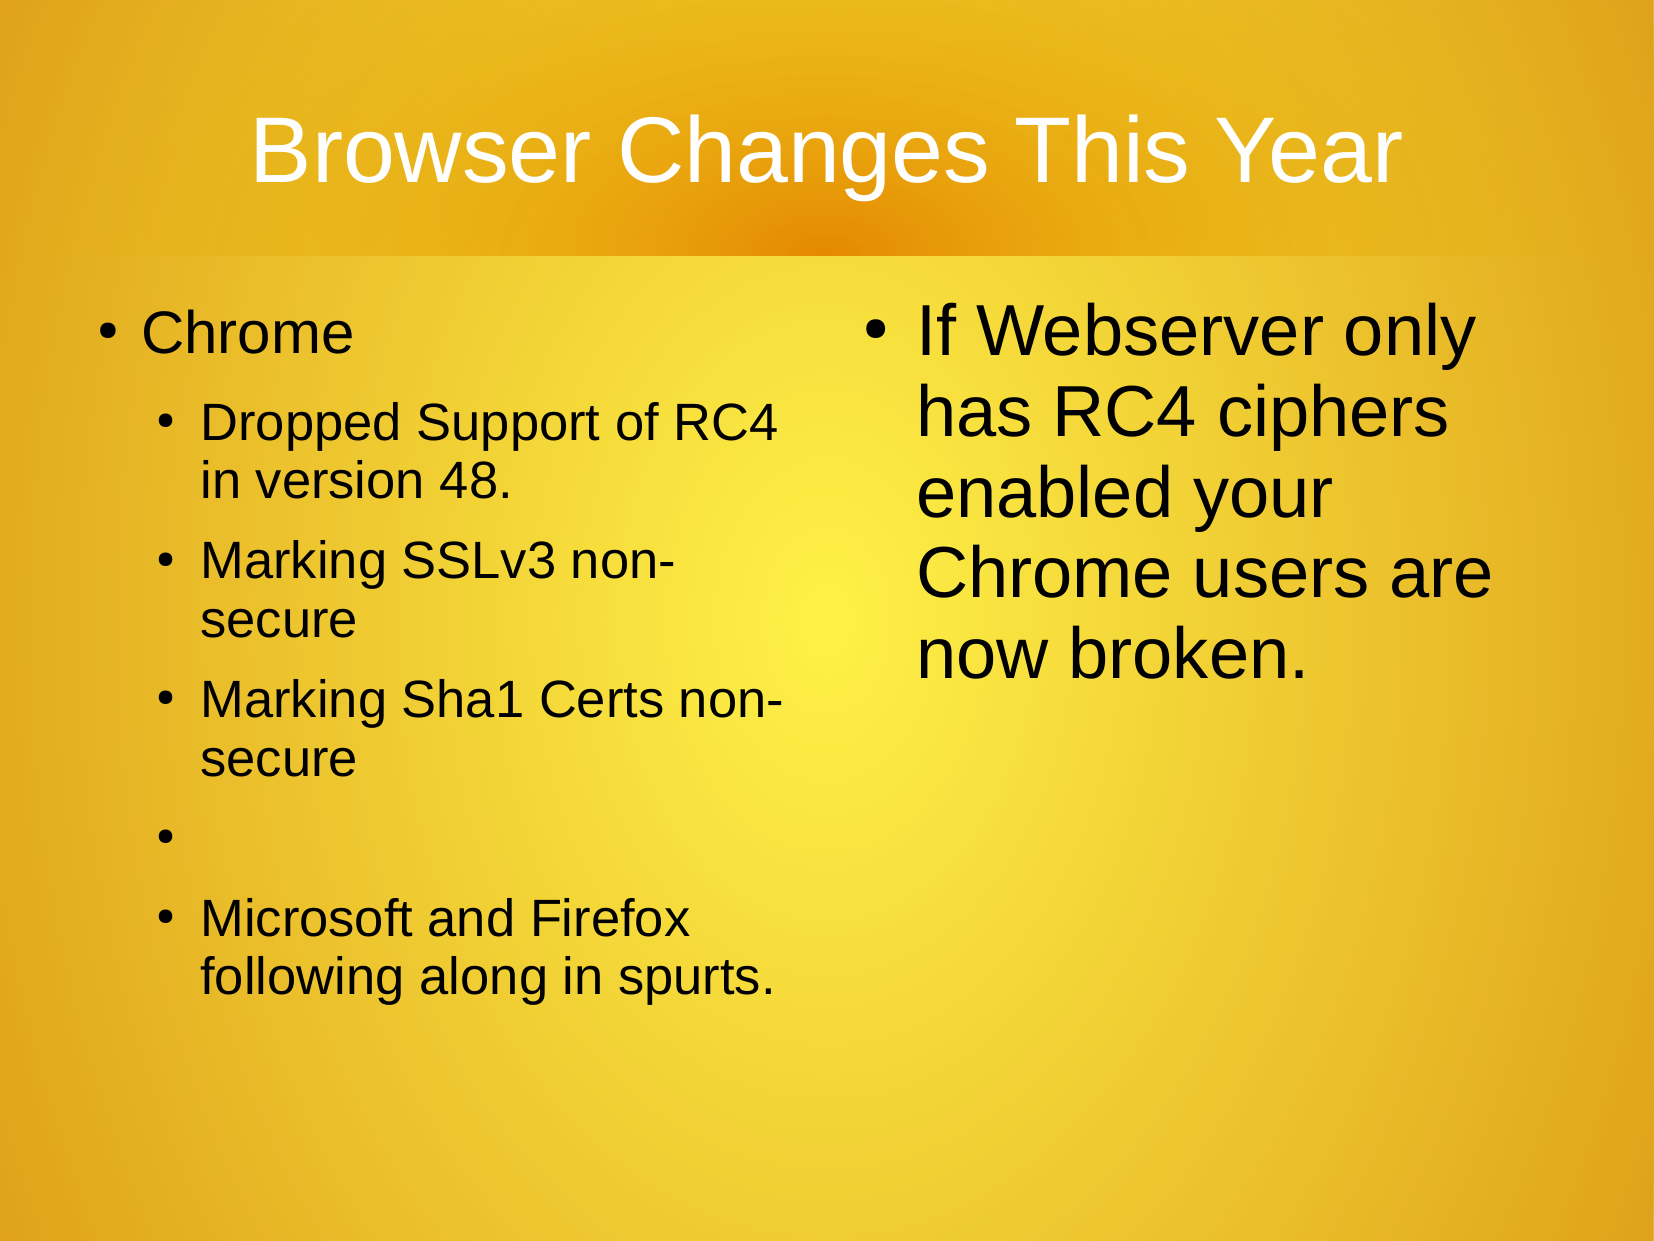

# Browser Changes This Year
If Webserver only has RC4 ciphers enabled your Chrome users are now broken.
Chrome
Dropped Support of RC4 in version 48.
Marking SSLv3 non-secure
Marking Sha1 Certs non-secure
Microsoft and Firefox following along in spurts.